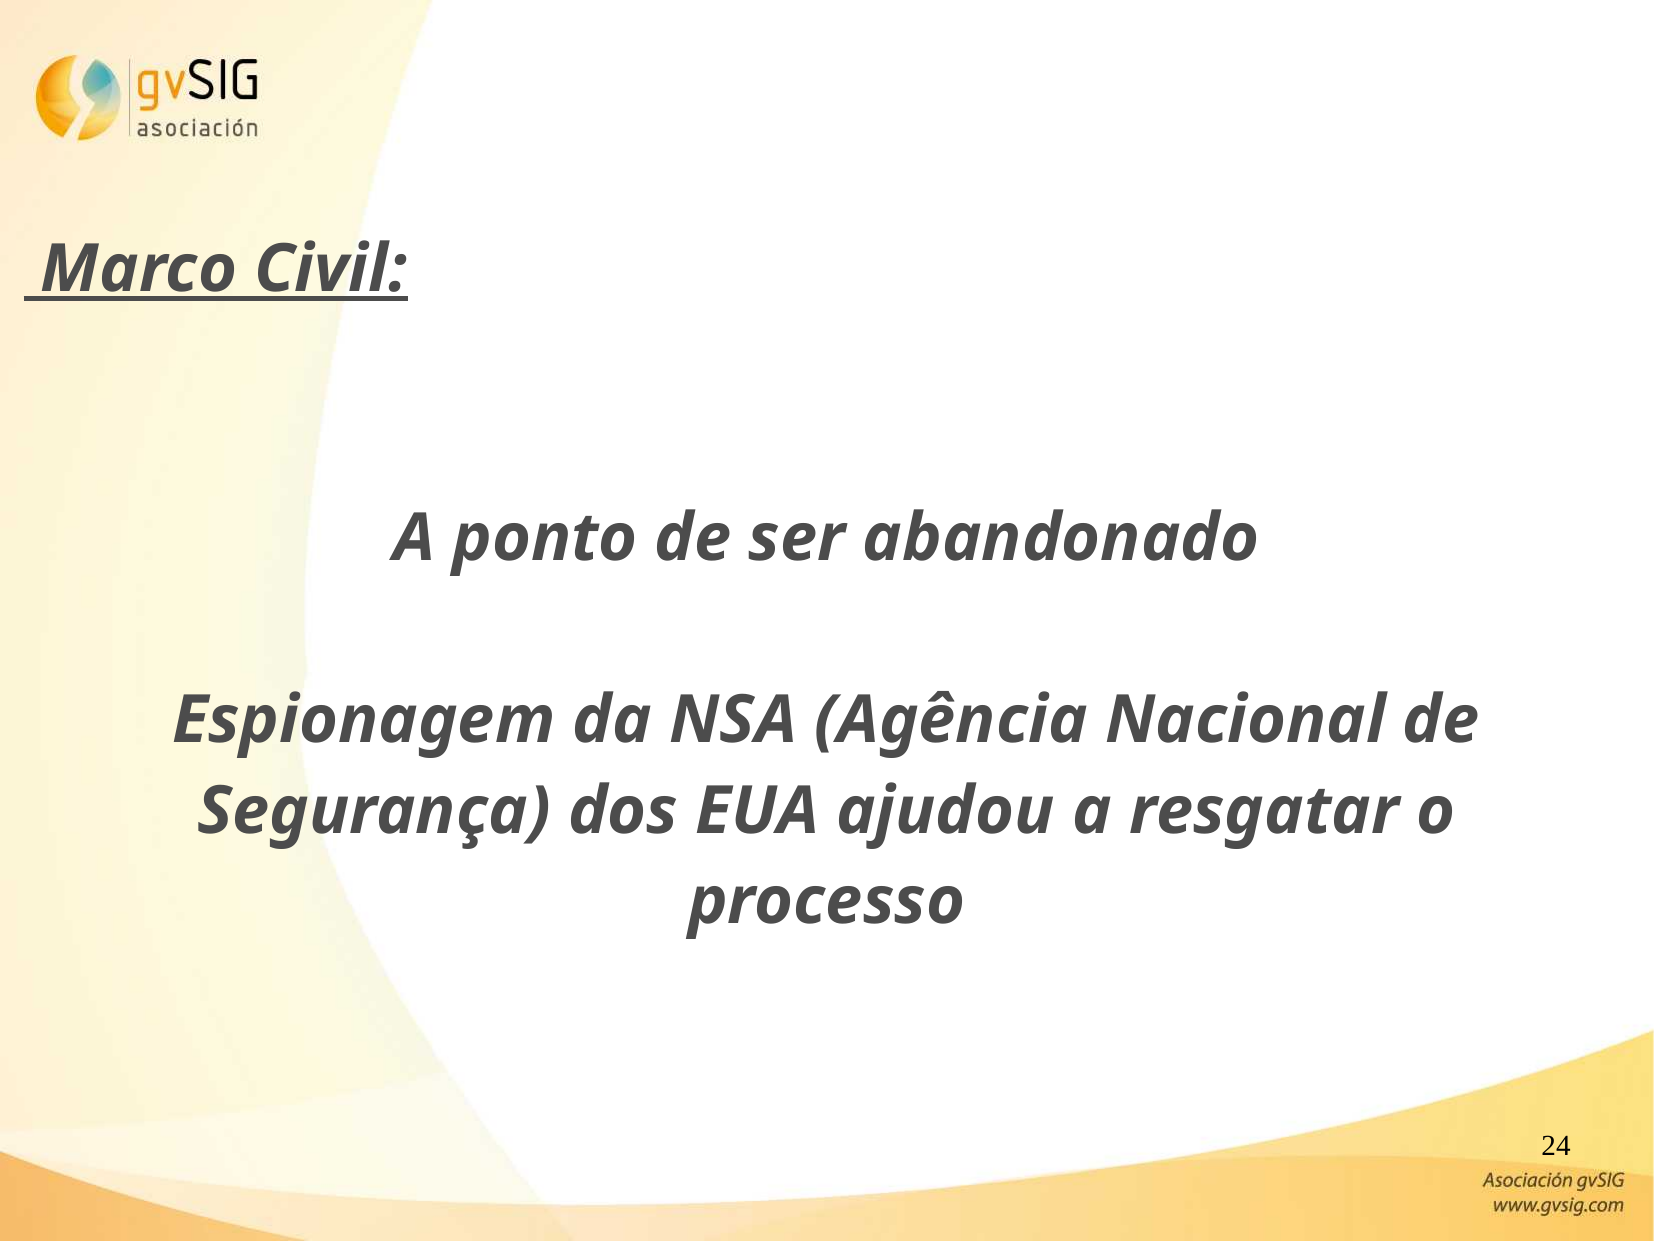

Marco Civil:
A ponto de ser abandonado
Espionagem da NSA (Agência Nacional de Segurança) dos EUA ajudou a resgatar o processo
24